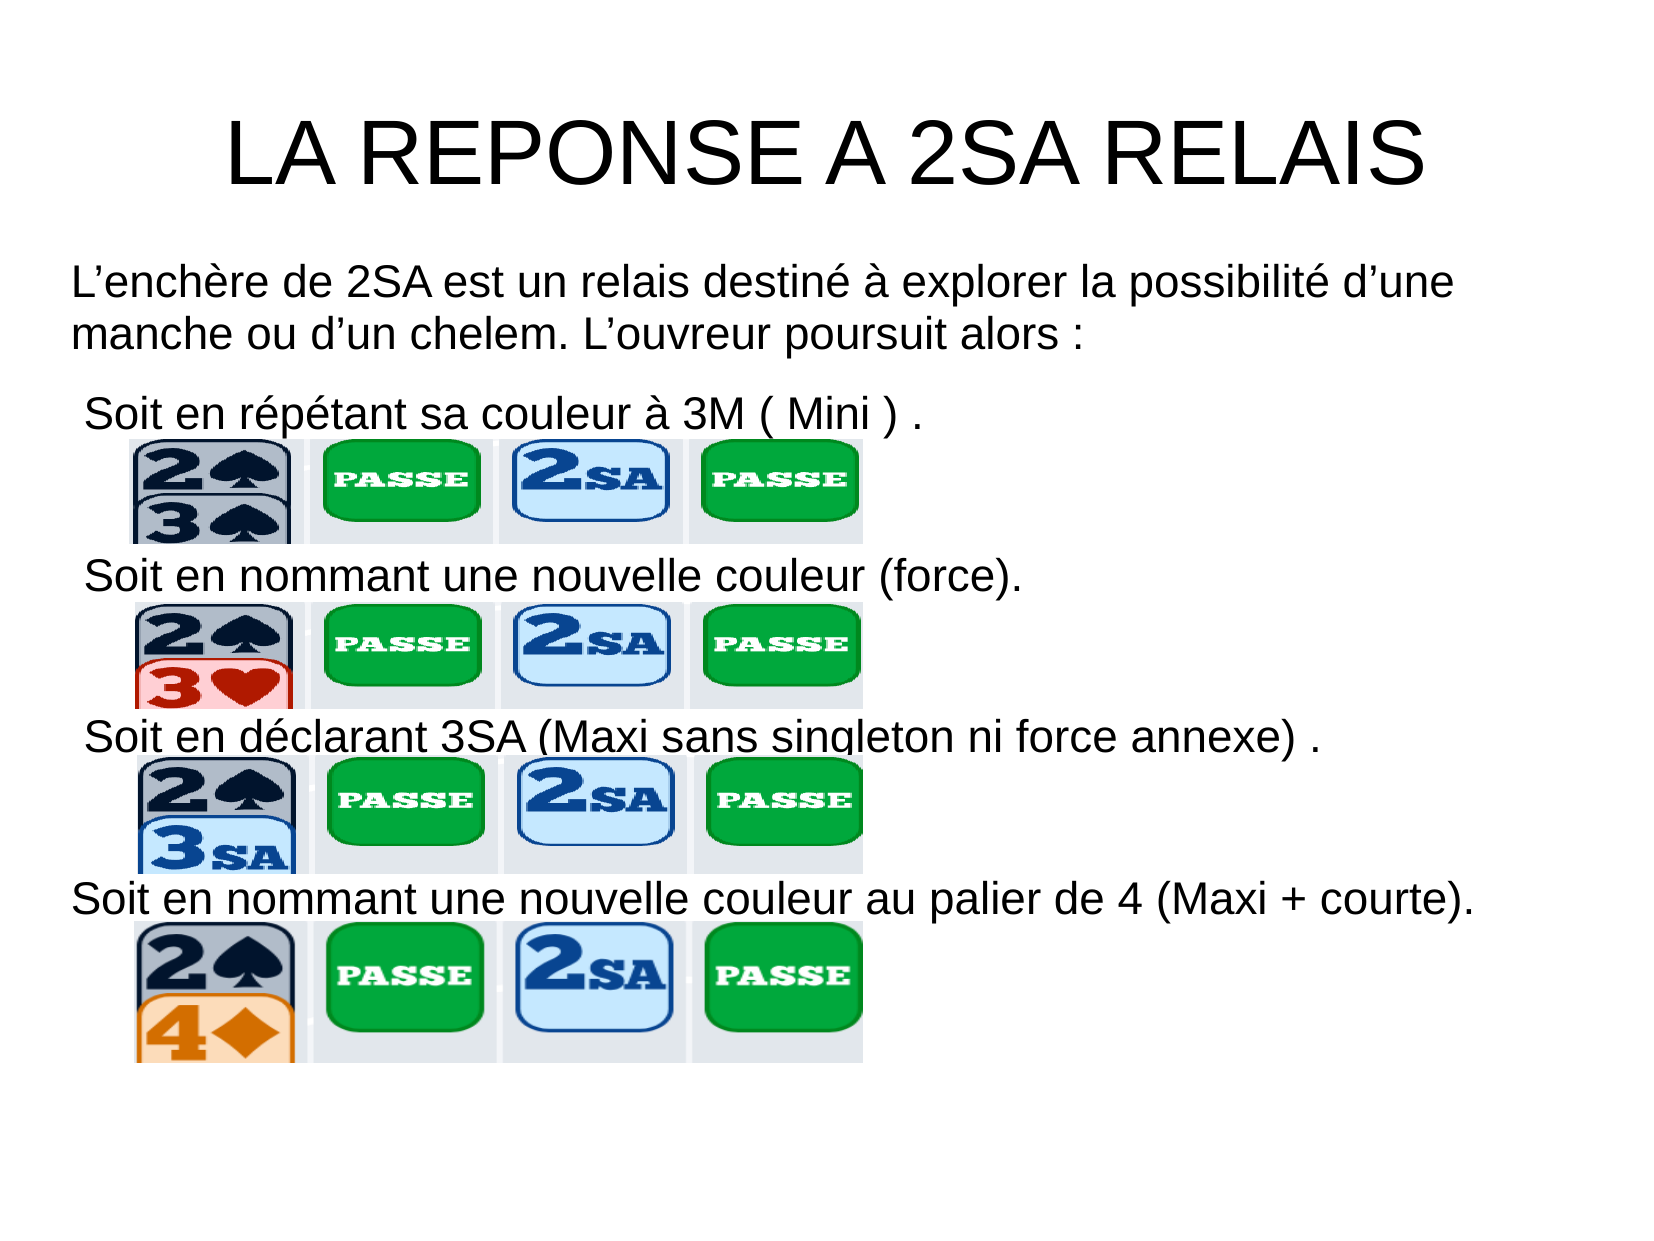

# LA REPONSE A 2SA RELAIS
L’enchère de 2SA est un relais destiné à explorer la possibilité d’une manche ou d’un chelem. L’ouvreur poursuit alors :
 Soit en répétant sa couleur à 3M ( Mini ) .
 Soit en nommant une nouvelle couleur (force).
 Soit en déclarant 3SA (Maxi sans singleton ni force annexe) .
Soit en nommant une nouvelle couleur au palier de 4 (Maxi + courte).